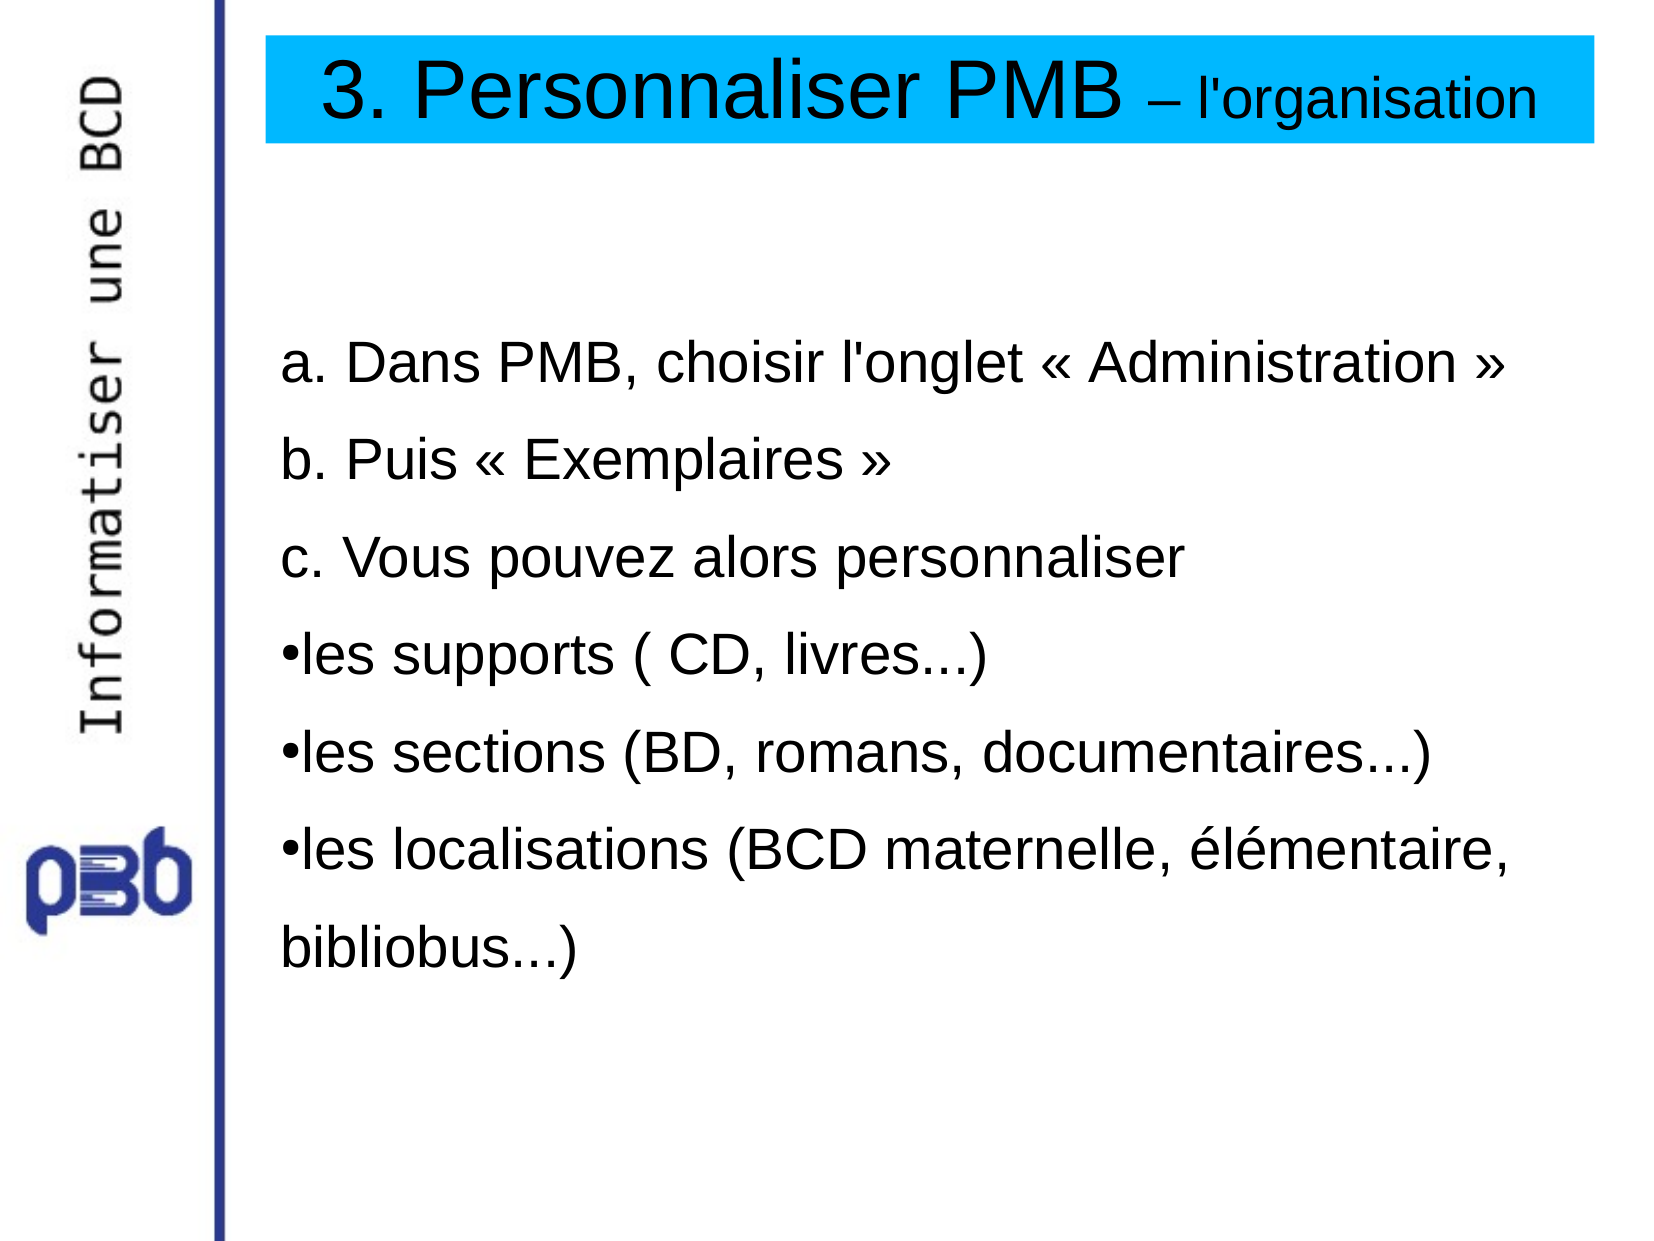

3. Personnaliser PMB – l'organisation
a. Dans PMB, choisir l'onglet « Administration »
b. Puis « Exemplaires »
c. Vous pouvez alors personnaliser
les supports ( CD, livres...)
les sections (BD, romans, documentaires...)
les localisations (BCD maternelle, élémentaire, bibliobus...)